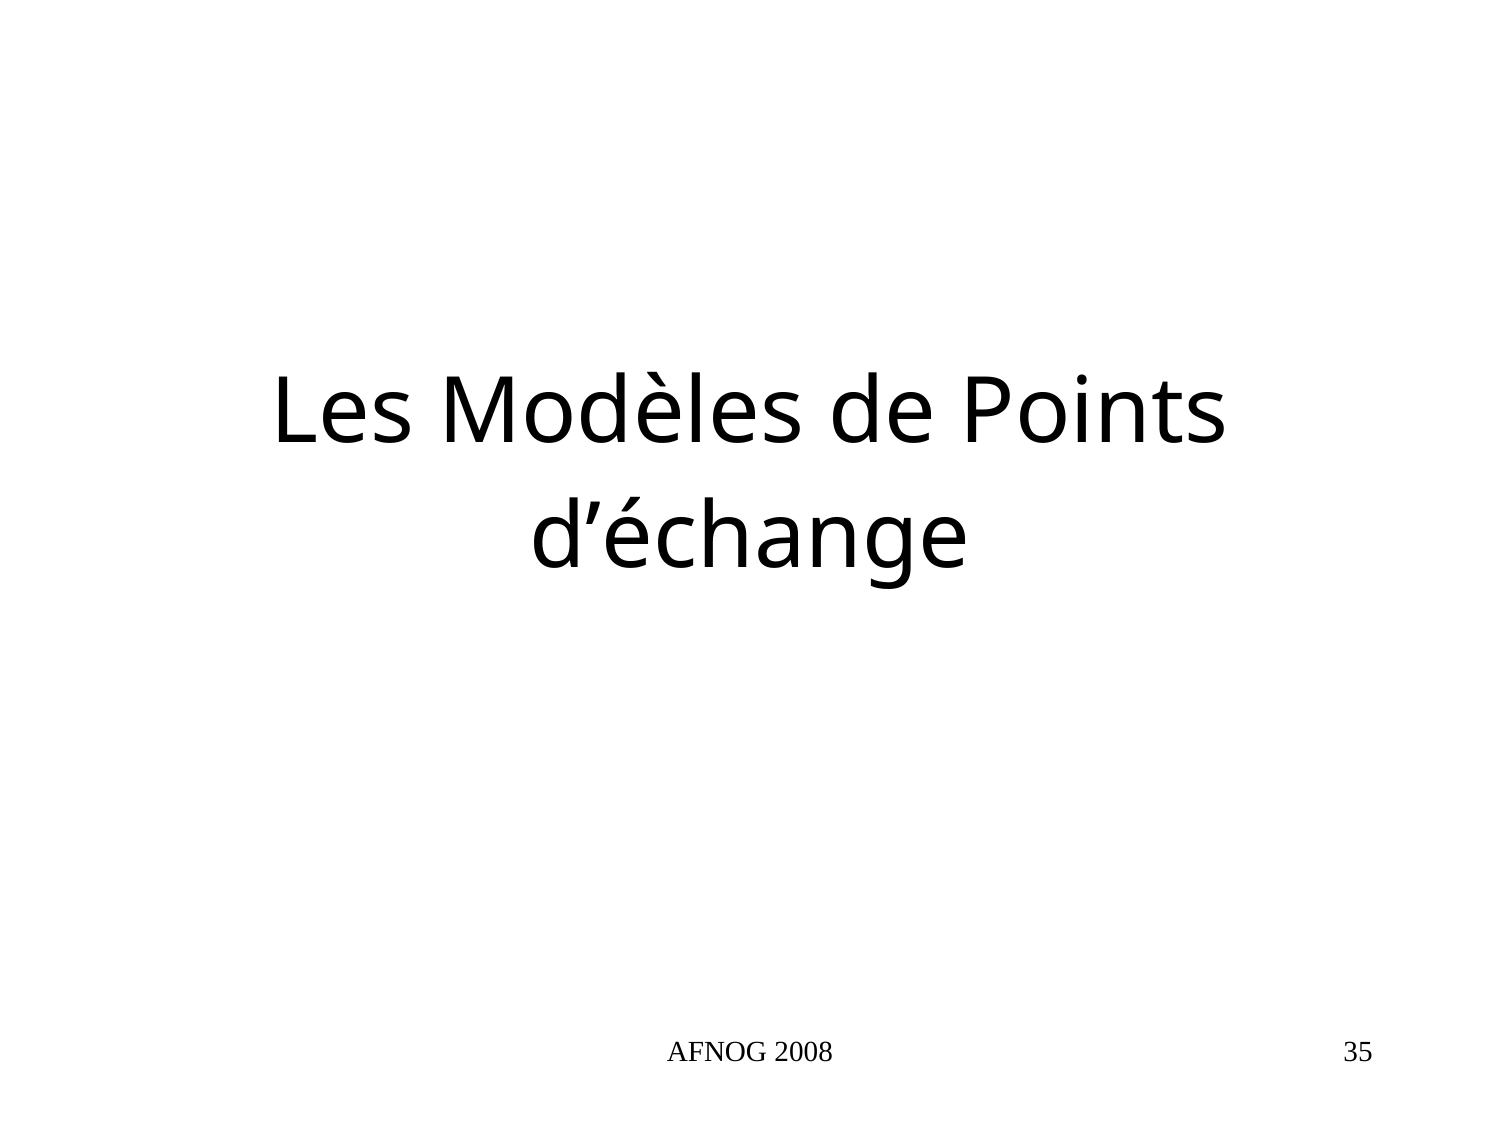

# Les Modèles de Points d’échange
AFNOG 2008